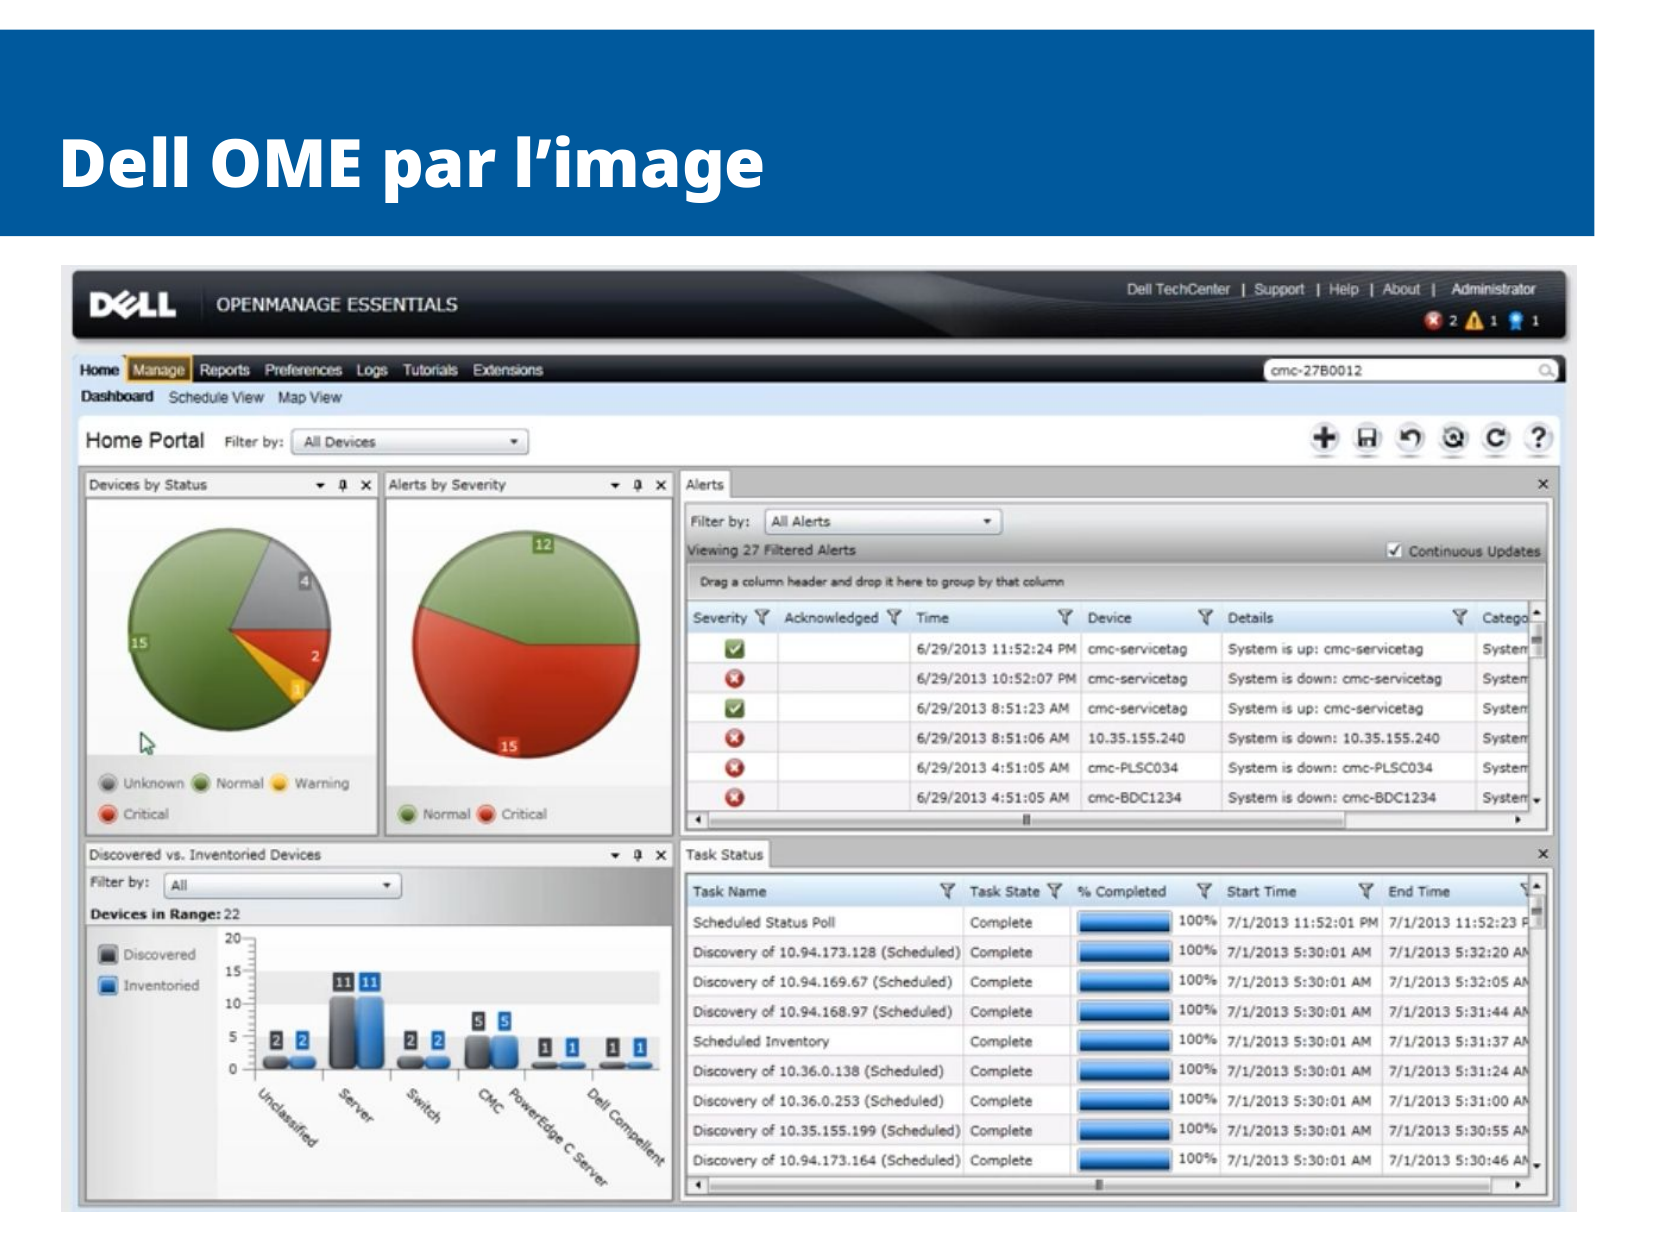

# Dell OME par l’image
65
blog.lrdf.fr - Licence CC-BY-NC-SA